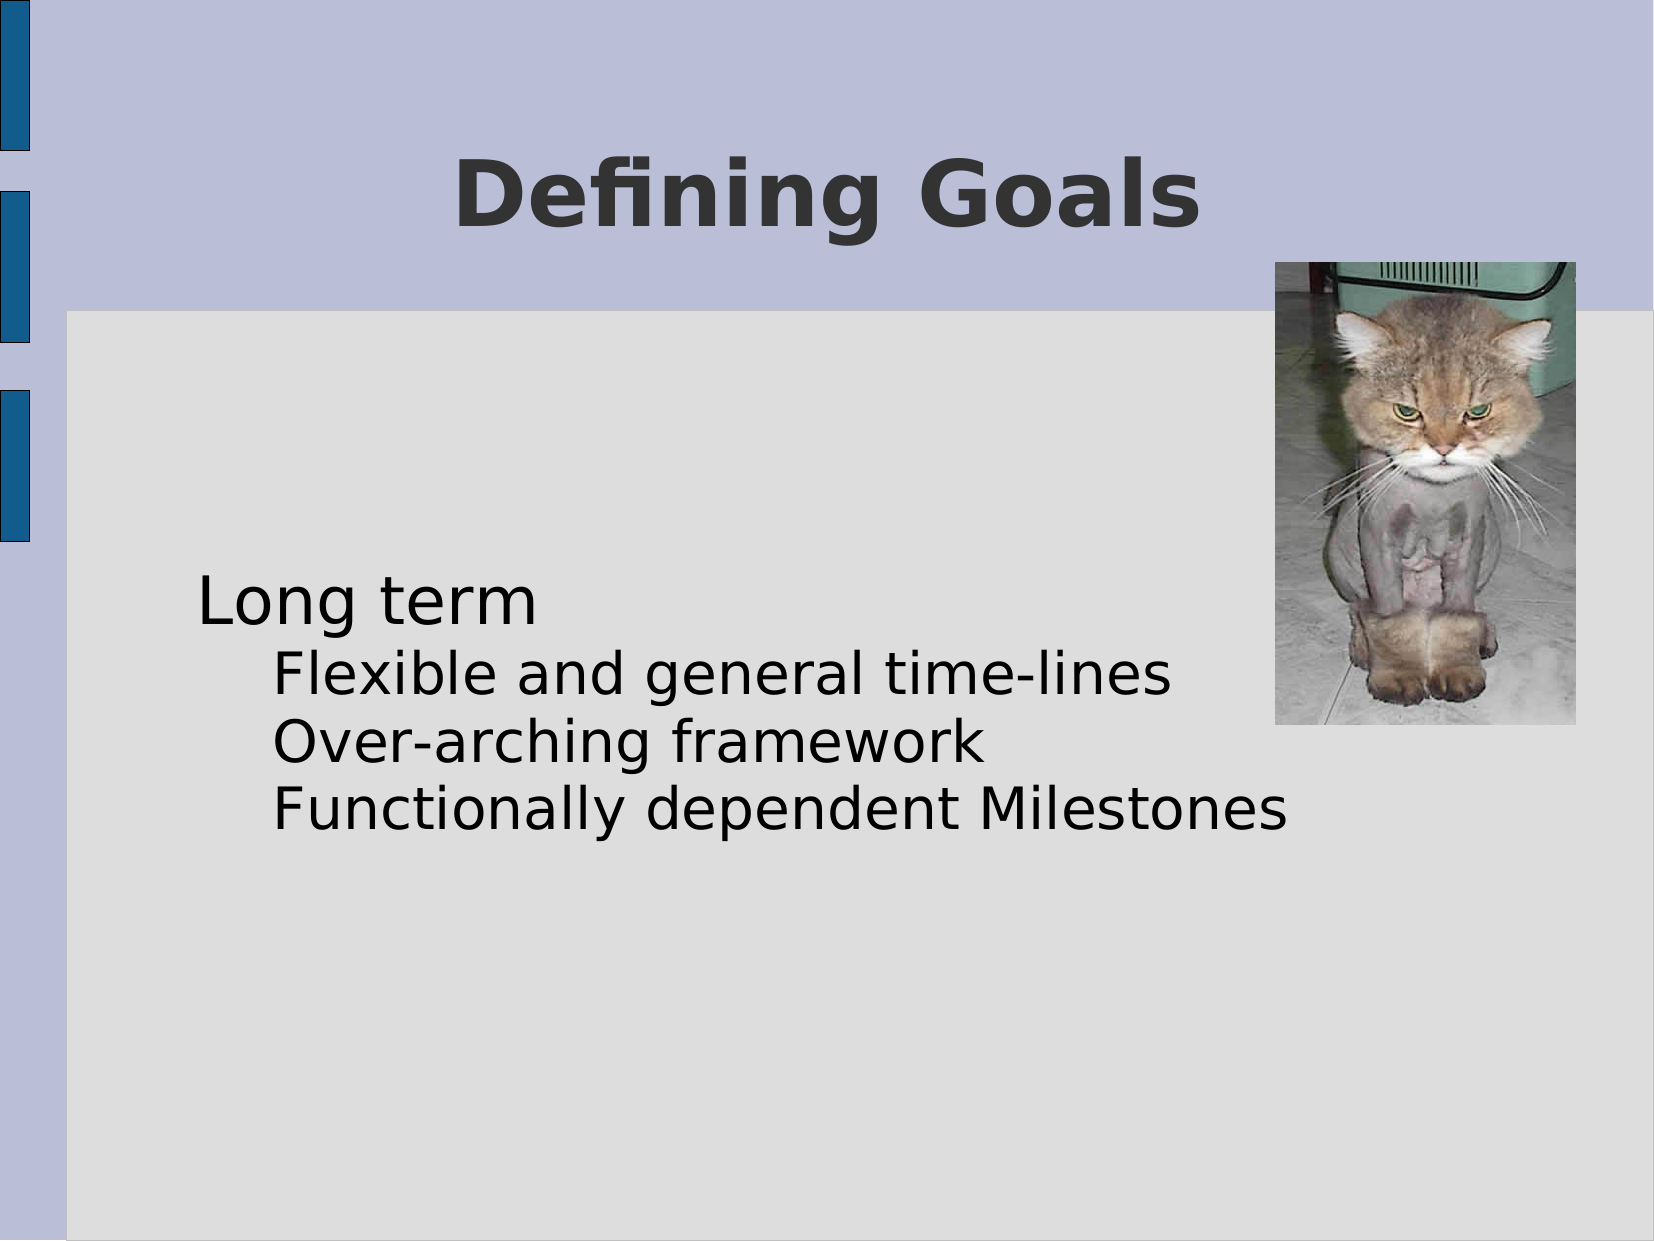

# Defining Goals
Long term
Flexible and general time-lines
Over-arching framework
Functionally dependent Milestones